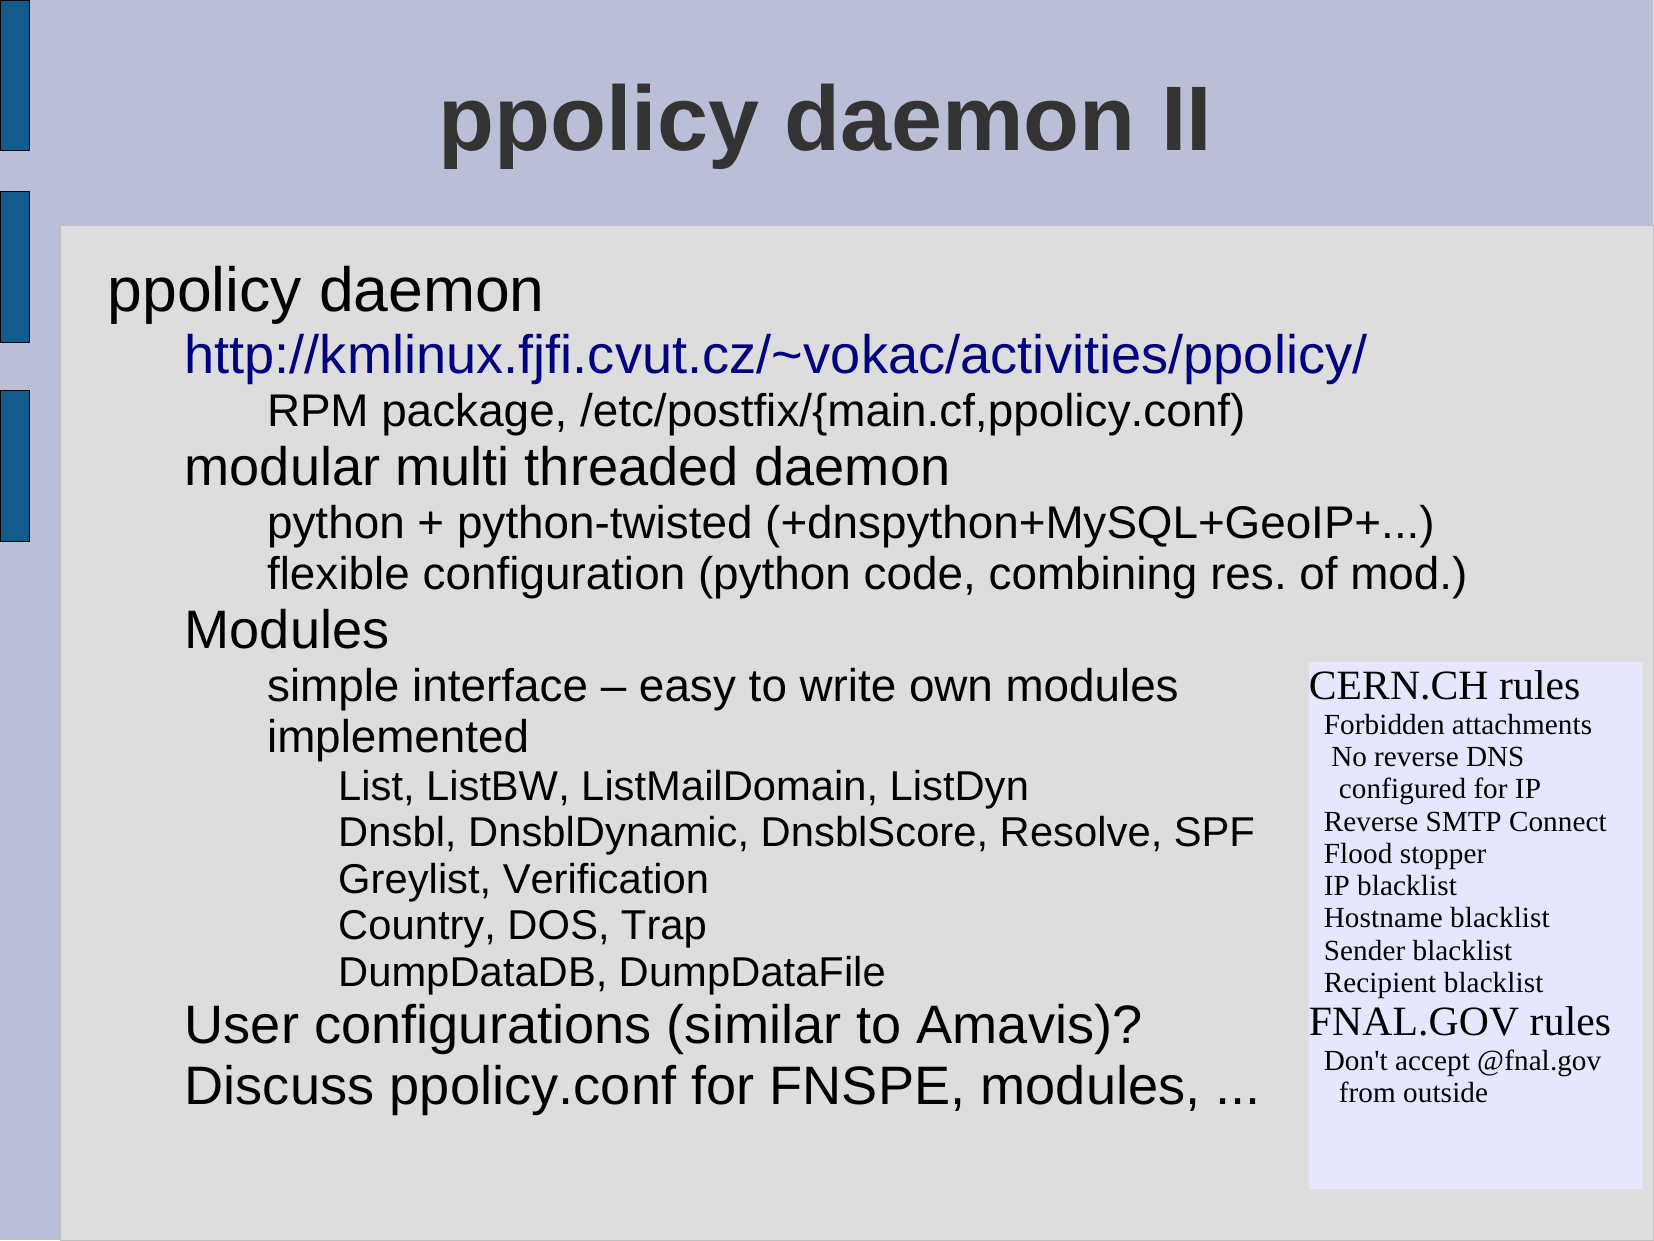

# ppolicy daemon II
ppolicy daemon
http://kmlinux.fjfi.cvut.cz/~vokac/activities/ppolicy/
RPM package, /etc/postfix/{main.cf,ppolicy.conf)
modular multi threaded daemon
python + python-twisted (+dnspython+MySQL+GeoIP+...)
flexible configuration (python code, combining res. of mod.)
Modules
simple interface – easy to write own modules
implemented
List, ListBW, ListMailDomain, ListDyn
Dnsbl, DnsblDynamic, DnsblScore, Resolve, SPF
Greylist, Verification
Country, DOS, Trap
DumpDataDB, DumpDataFile
User configurations (similar to Amavis)?
Discuss ppolicy.conf for FNSPE, modules, ...
CERN.CH rules
Forbidden attachments
 No reverse DNS configured for IP
Reverse SMTP Connect
Flood stopper
IP blacklist
Hostname blacklist
Sender blacklist
Recipient blacklist
FNAL.GOV rules
Don't accept @fnal.gov from outside